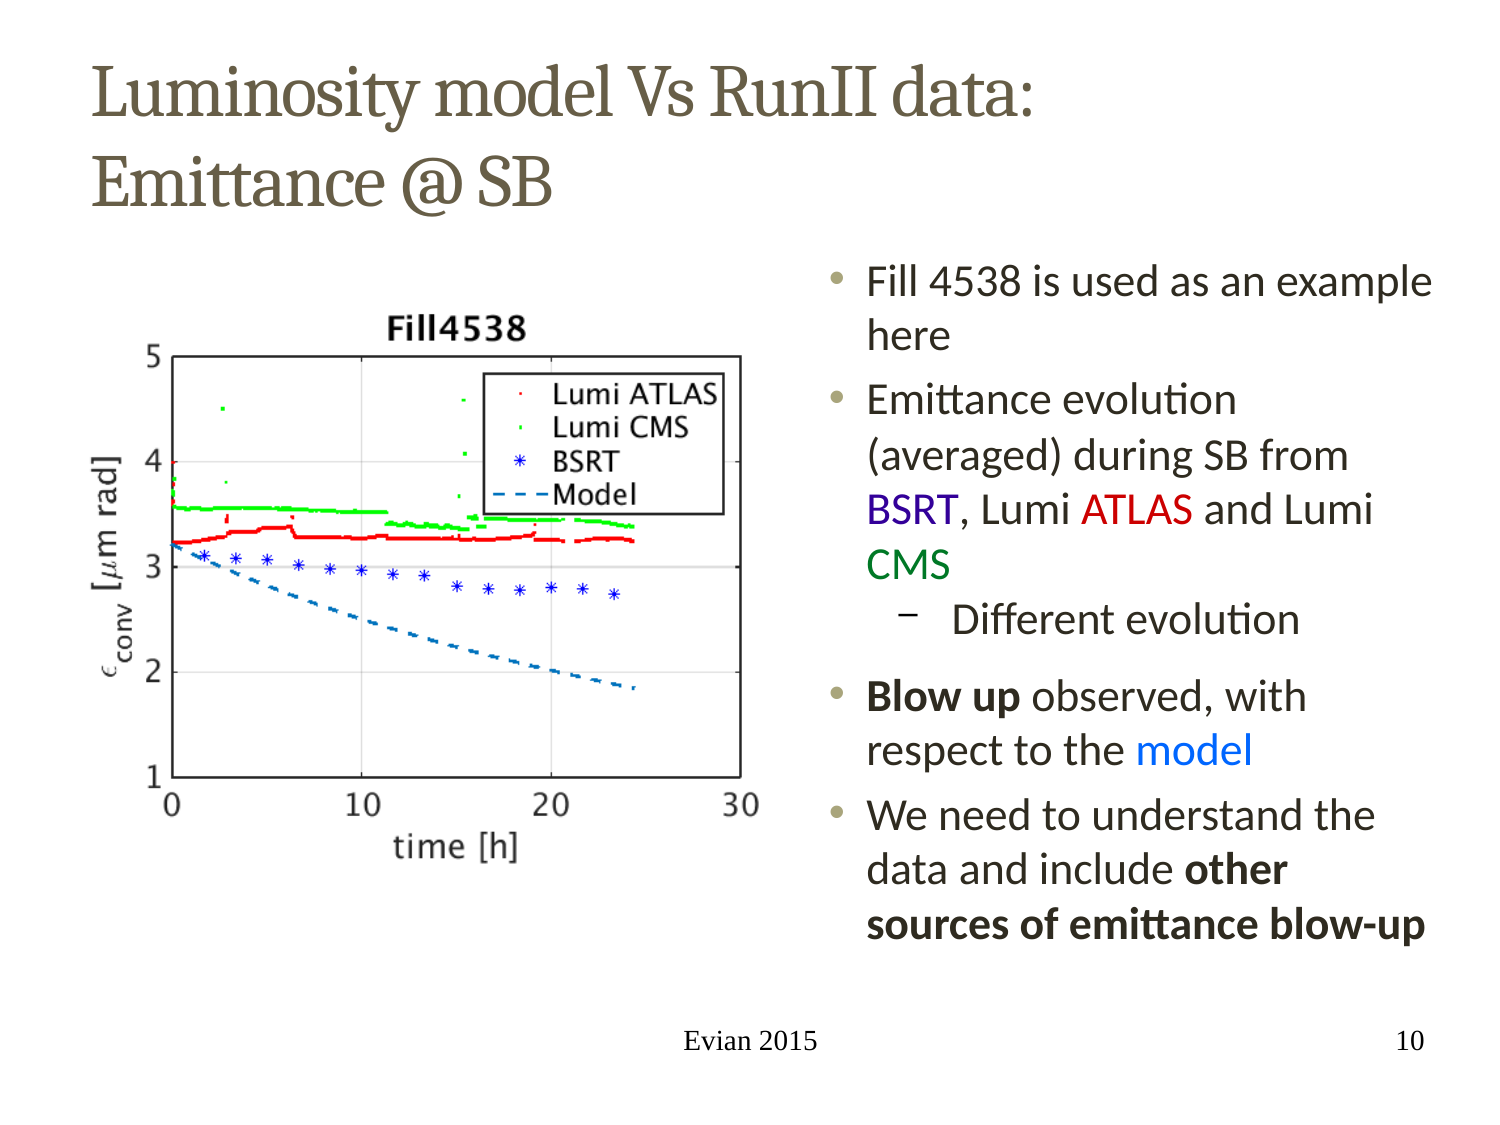

# Luminosity model Vs RunII data: Emittance @ SB
Fill 4538 is used as an example here
Emittance evolution (averaged) during SB from BSRT, Lumi ATLAS and Lumi CMS
Different evolution
Blow up observed, with respect to the model
We need to understand the data and include other sources of emittance blow-up
Evian 2015
10